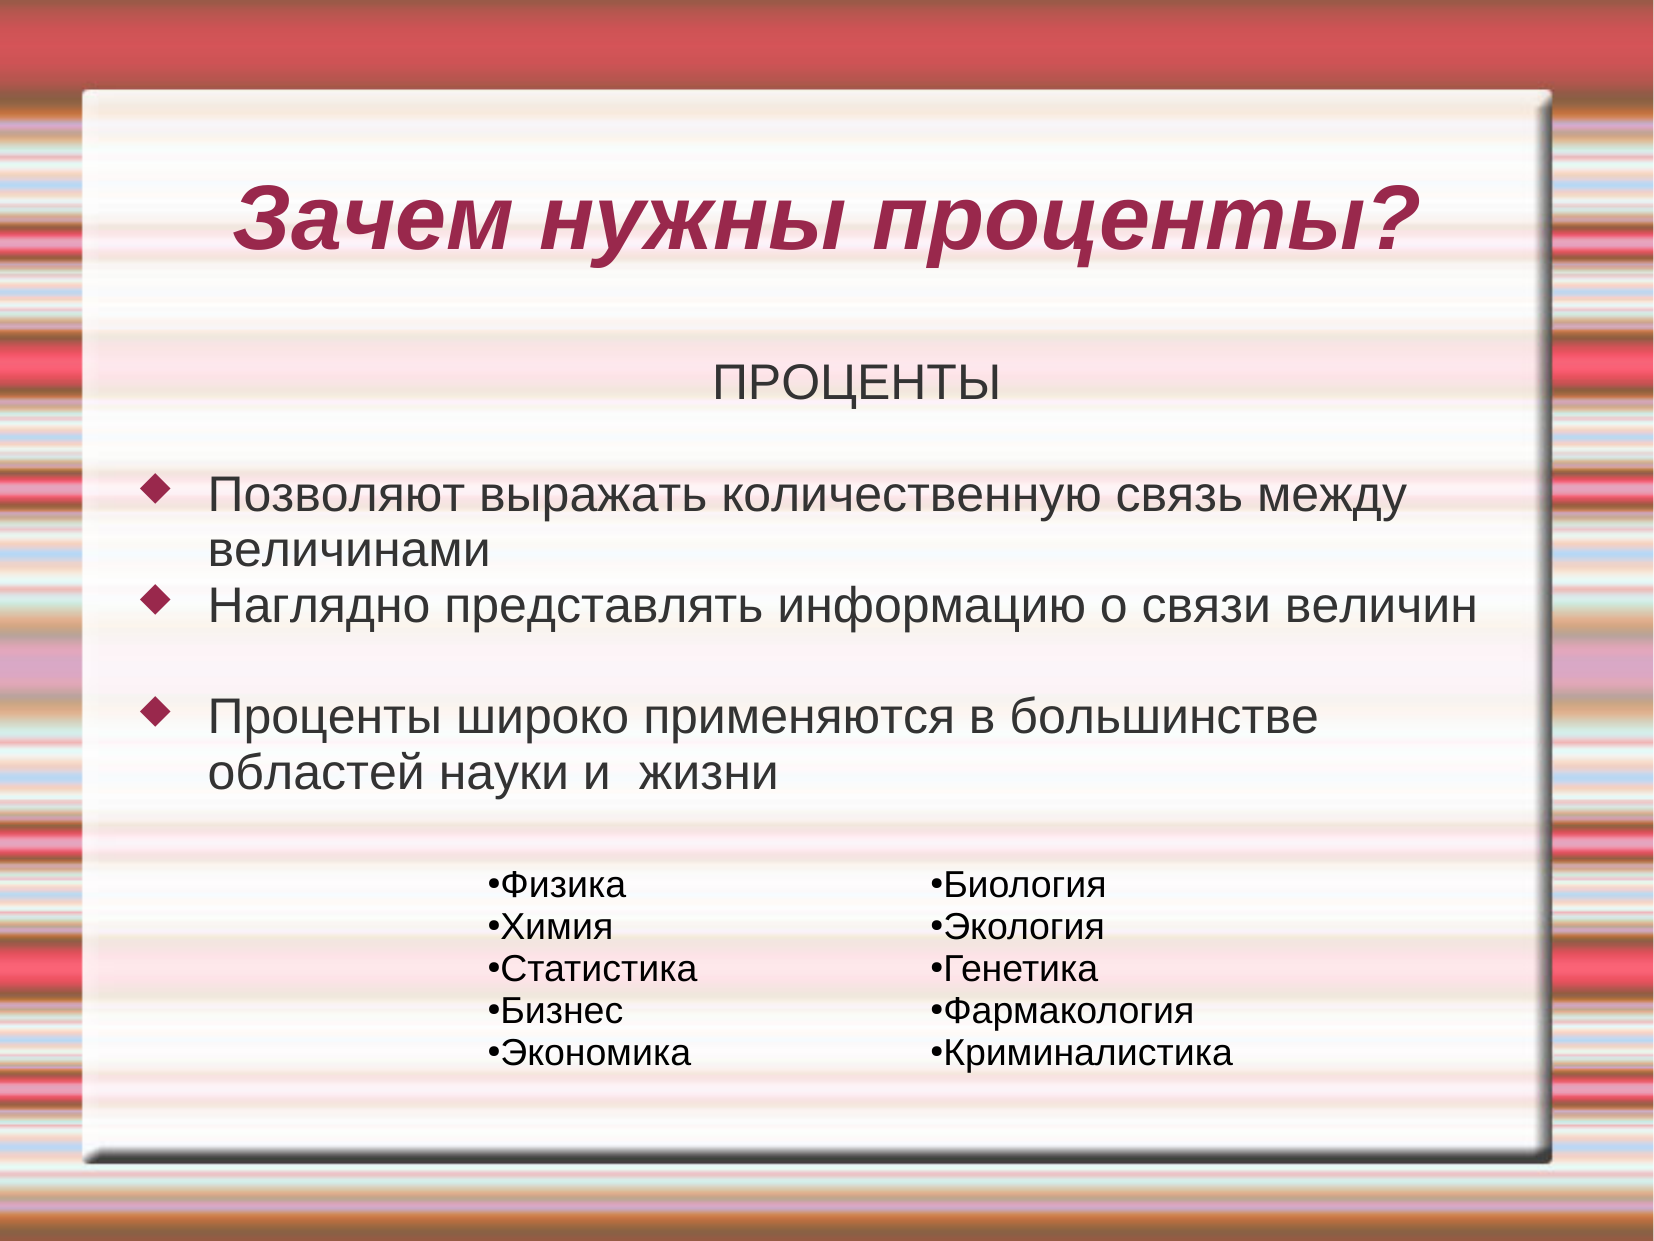

# Зачем нужны проценты?
ПРОЦЕНТЫ
Позволяют выражать количественную связь между величинами
Наглядно представлять информацию о связи величин
Проценты широко применяются в большинстве областей науки и жизни
Физика
Химия
Статистика
Бизнес
Экономика
Биология
Экология
Генетика
Фармакология
Криминалистика